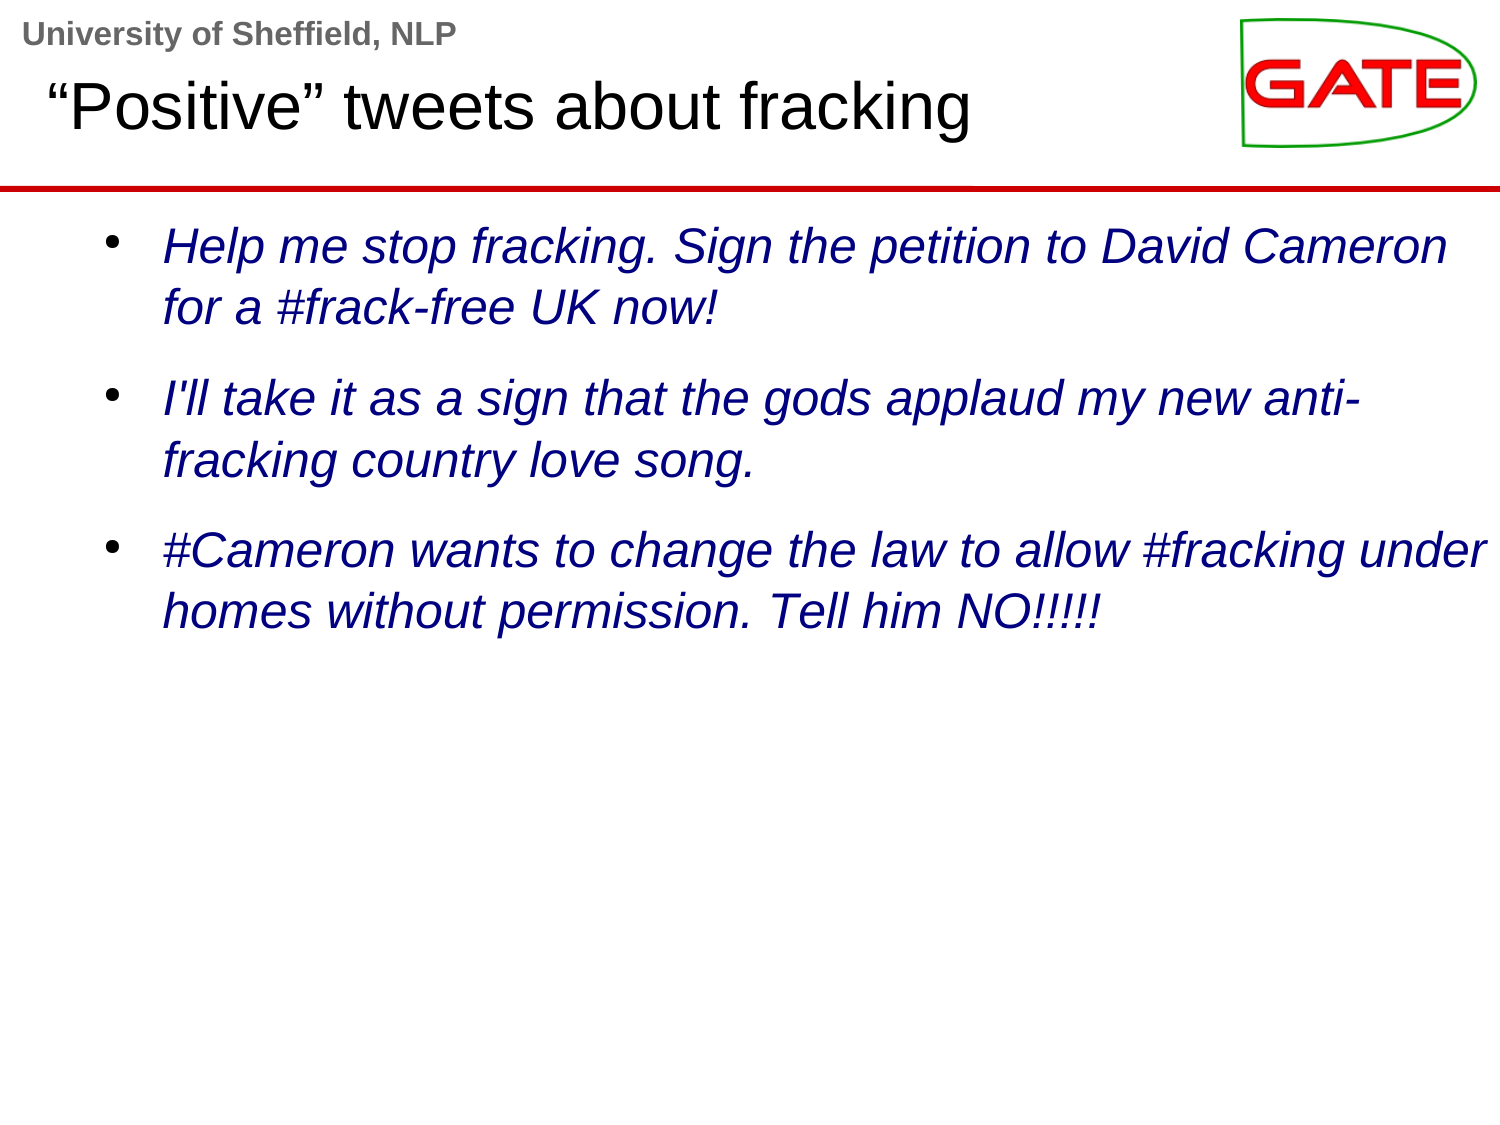

# “Positive” tweets about fracking
Help me stop fracking. Sign the petition to David Cameron for a #frack-free UK now!
I'll take it as a sign that the gods applaud my new anti-fracking country love song.
#Cameron wants to change the law to allow #fracking under homes without permission. Tell him NO!!!!!